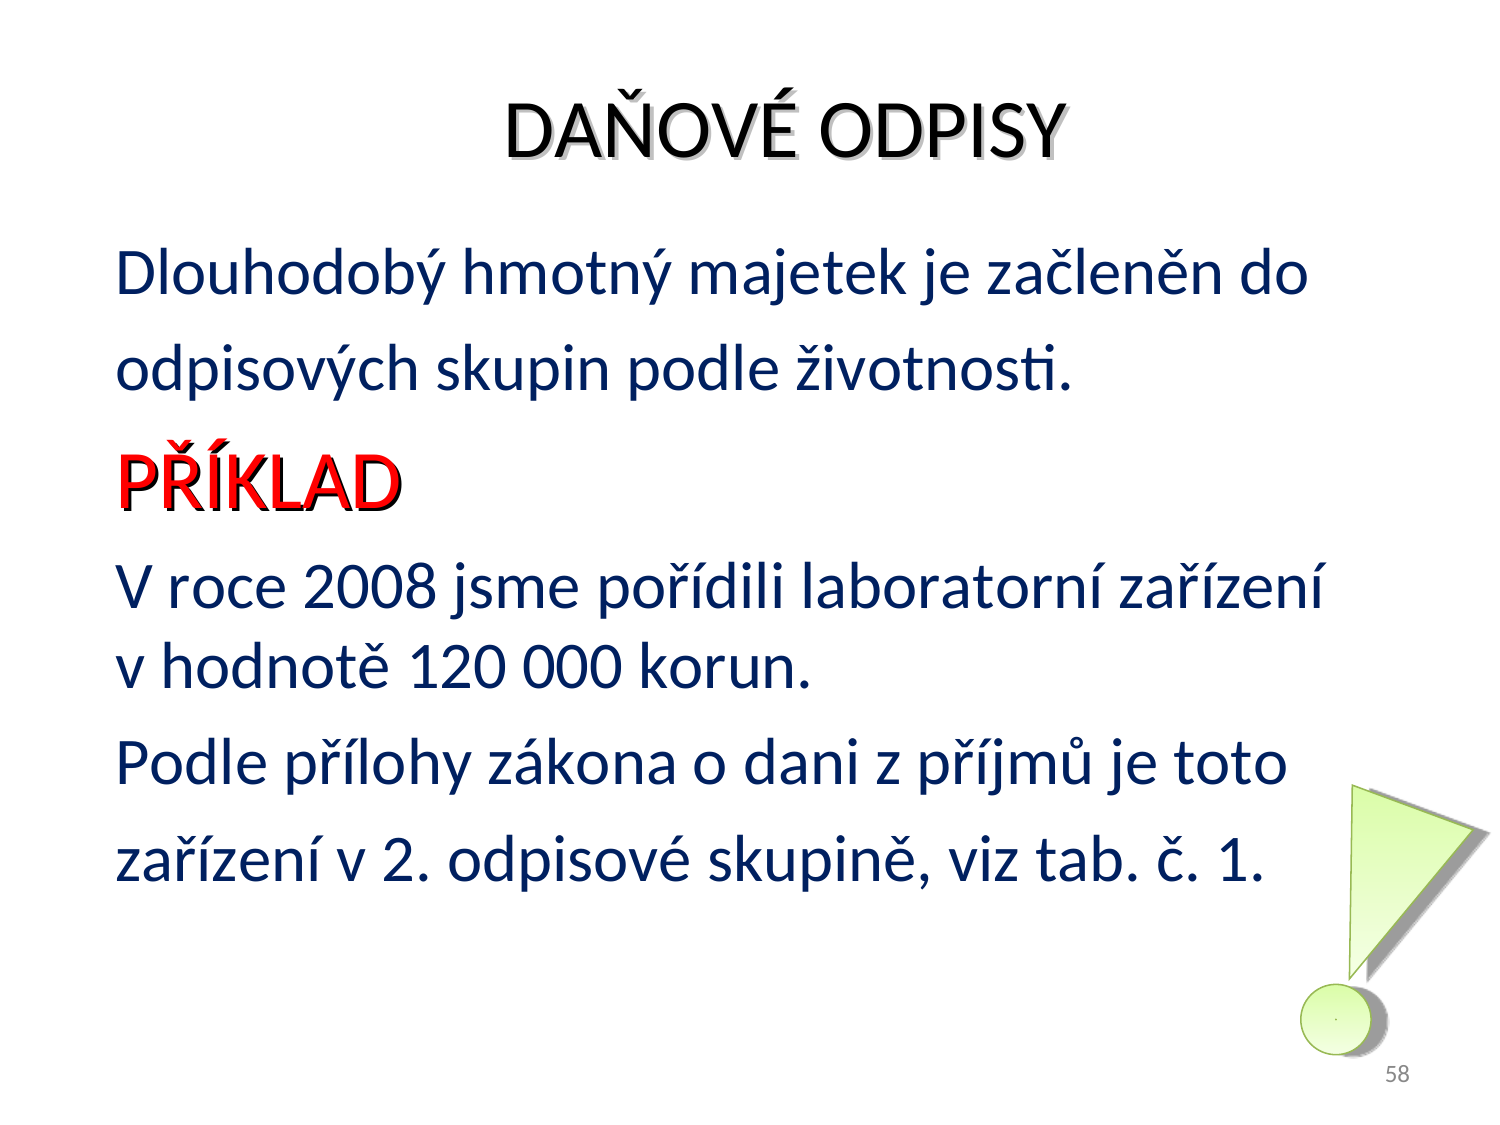

DAŇOVÉ ODPISY
# Dlouhodobý hmotný majetek je začleněn do
odpisových skupin podle životnosti.
PŘÍKLAD
V roce 2008 jsme pořídili laboratorní zařízení
v hodnotě 120 000 korun.
Podle přílohy zákona o dani z příjmů je toto
zařízení v 2. odpisové skupině, viz tab. č. 1.